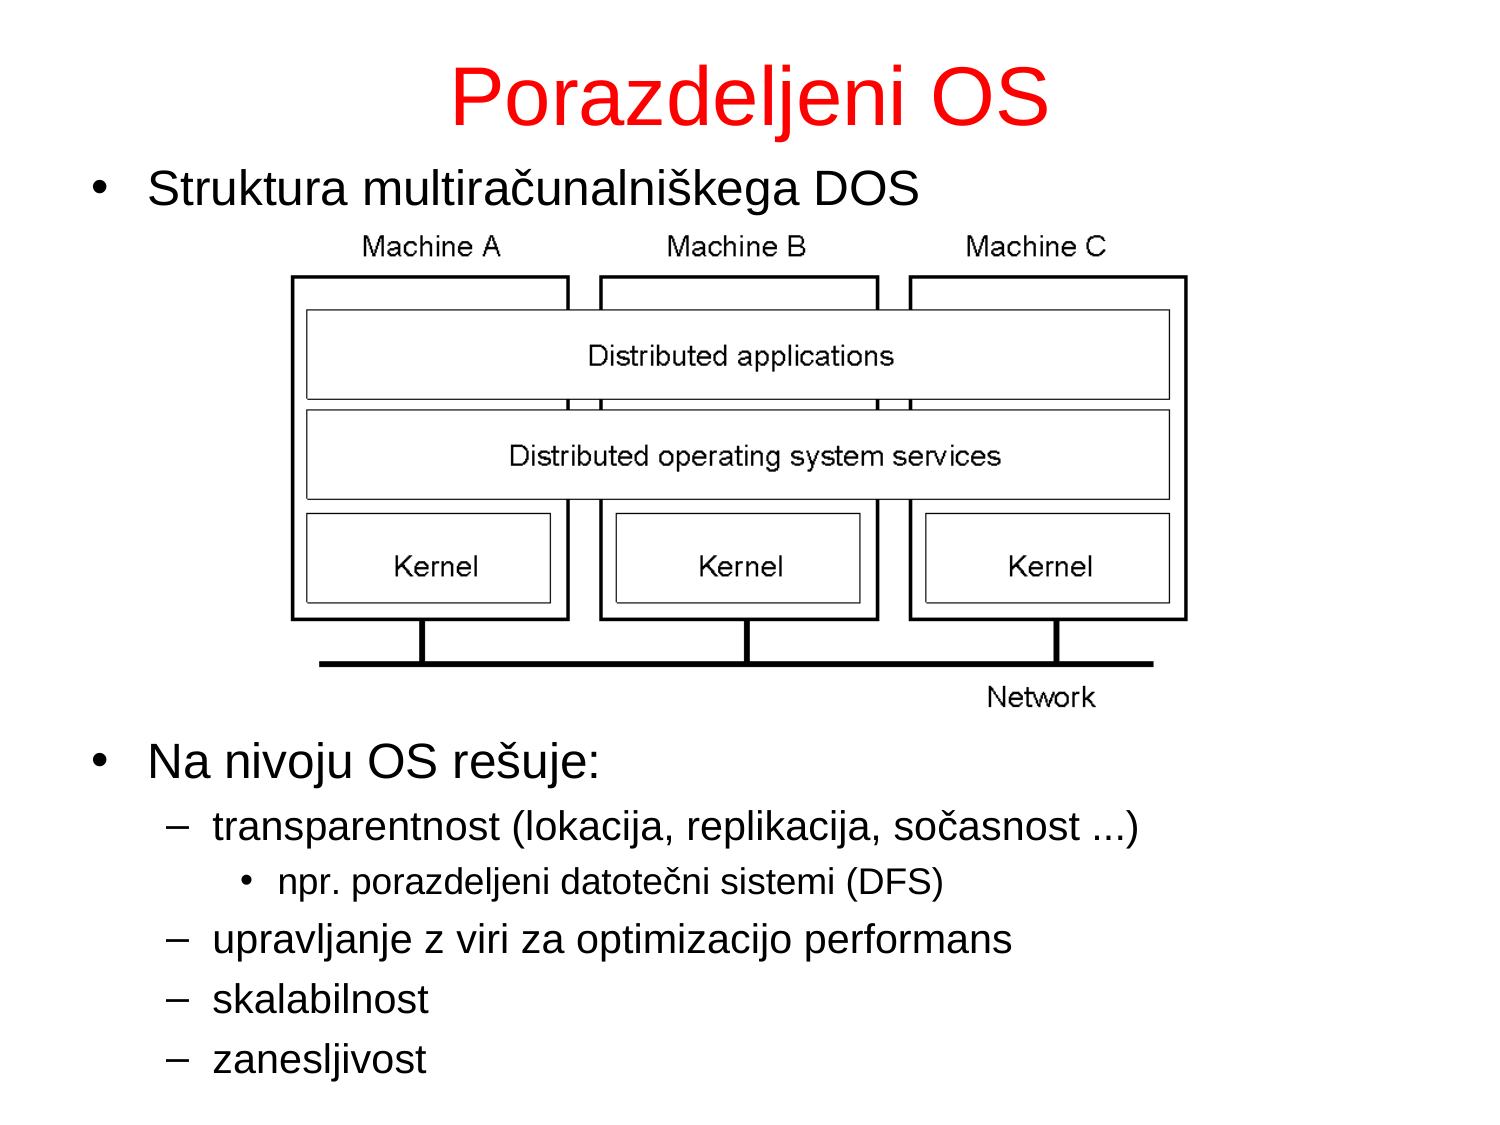

Porazdeljeni OS
# Struktura multiračunalniškega DOS
Na nivoju OS rešuje:
transparentnost (lokacija, replikacija, sočasnost ...)
npr. porazdeljeni datotečni sistemi (DFS)
upravljanje z viri za optimizacijo performans
skalabilnost
zanesljivost